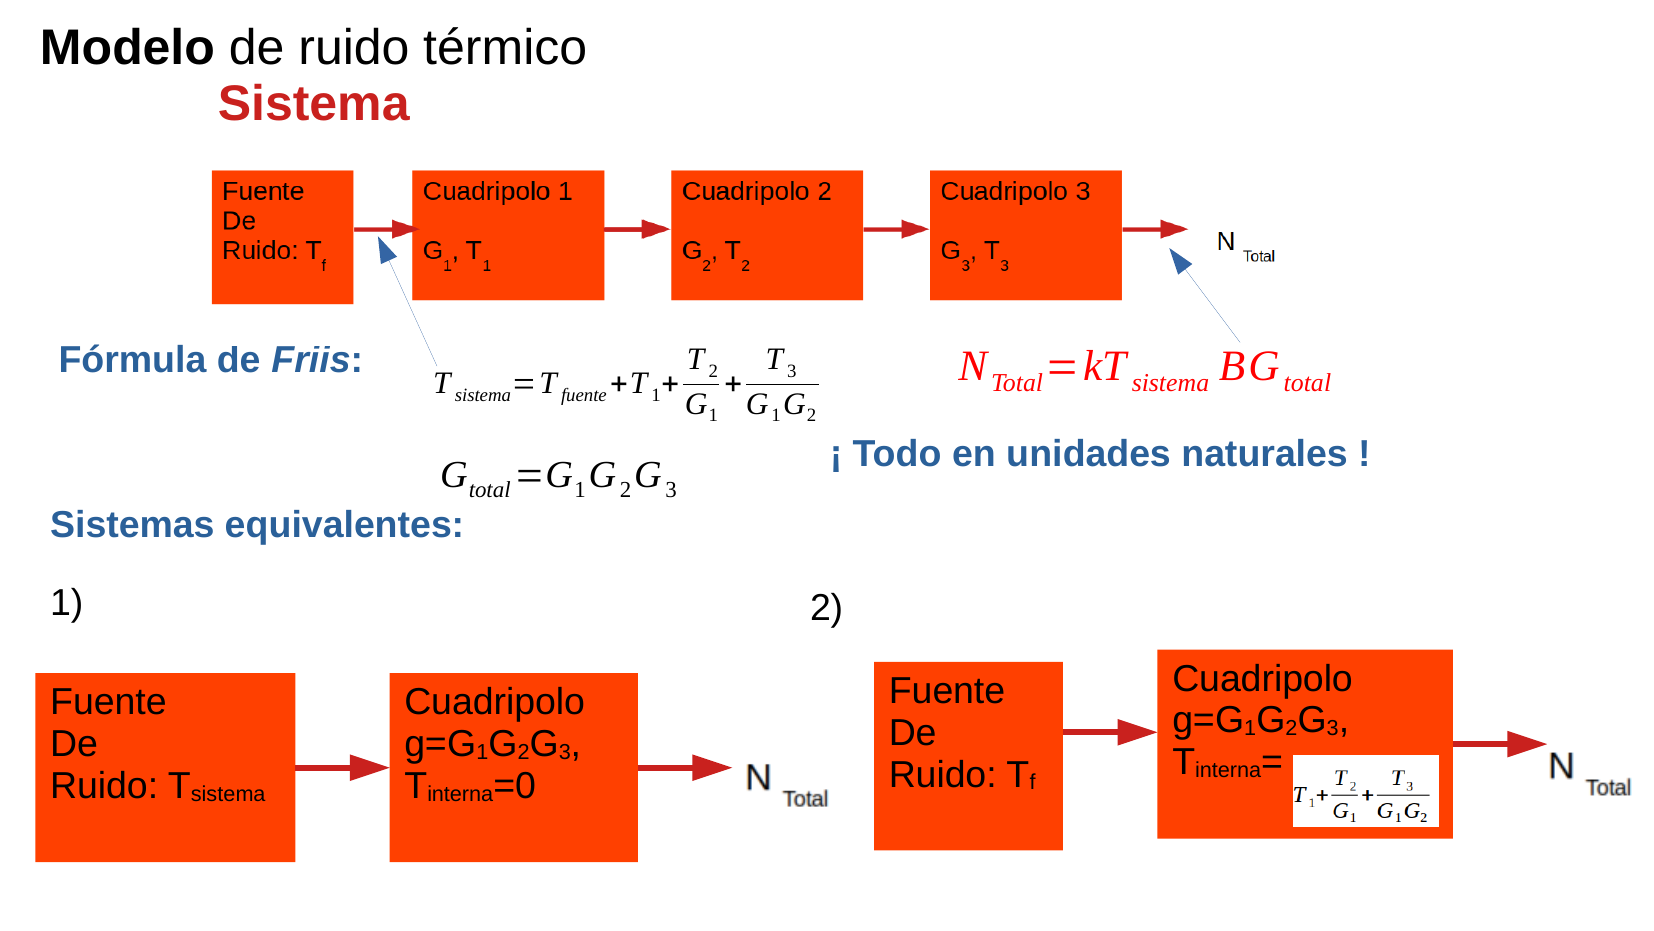

Modelo de ruido térmico
Sistema
Fórmula de Friis:
¡ Todo en unidades naturales !
Sistemas equivalentes:
1)
2)
Cuadripolo
g=G1G2G3, Tinterna=
Fuente
De
Ruido: Tf
Fuente
De
Ruido: Tsistema
Cuadripolo
g=G1G2G3, Tinterna=0